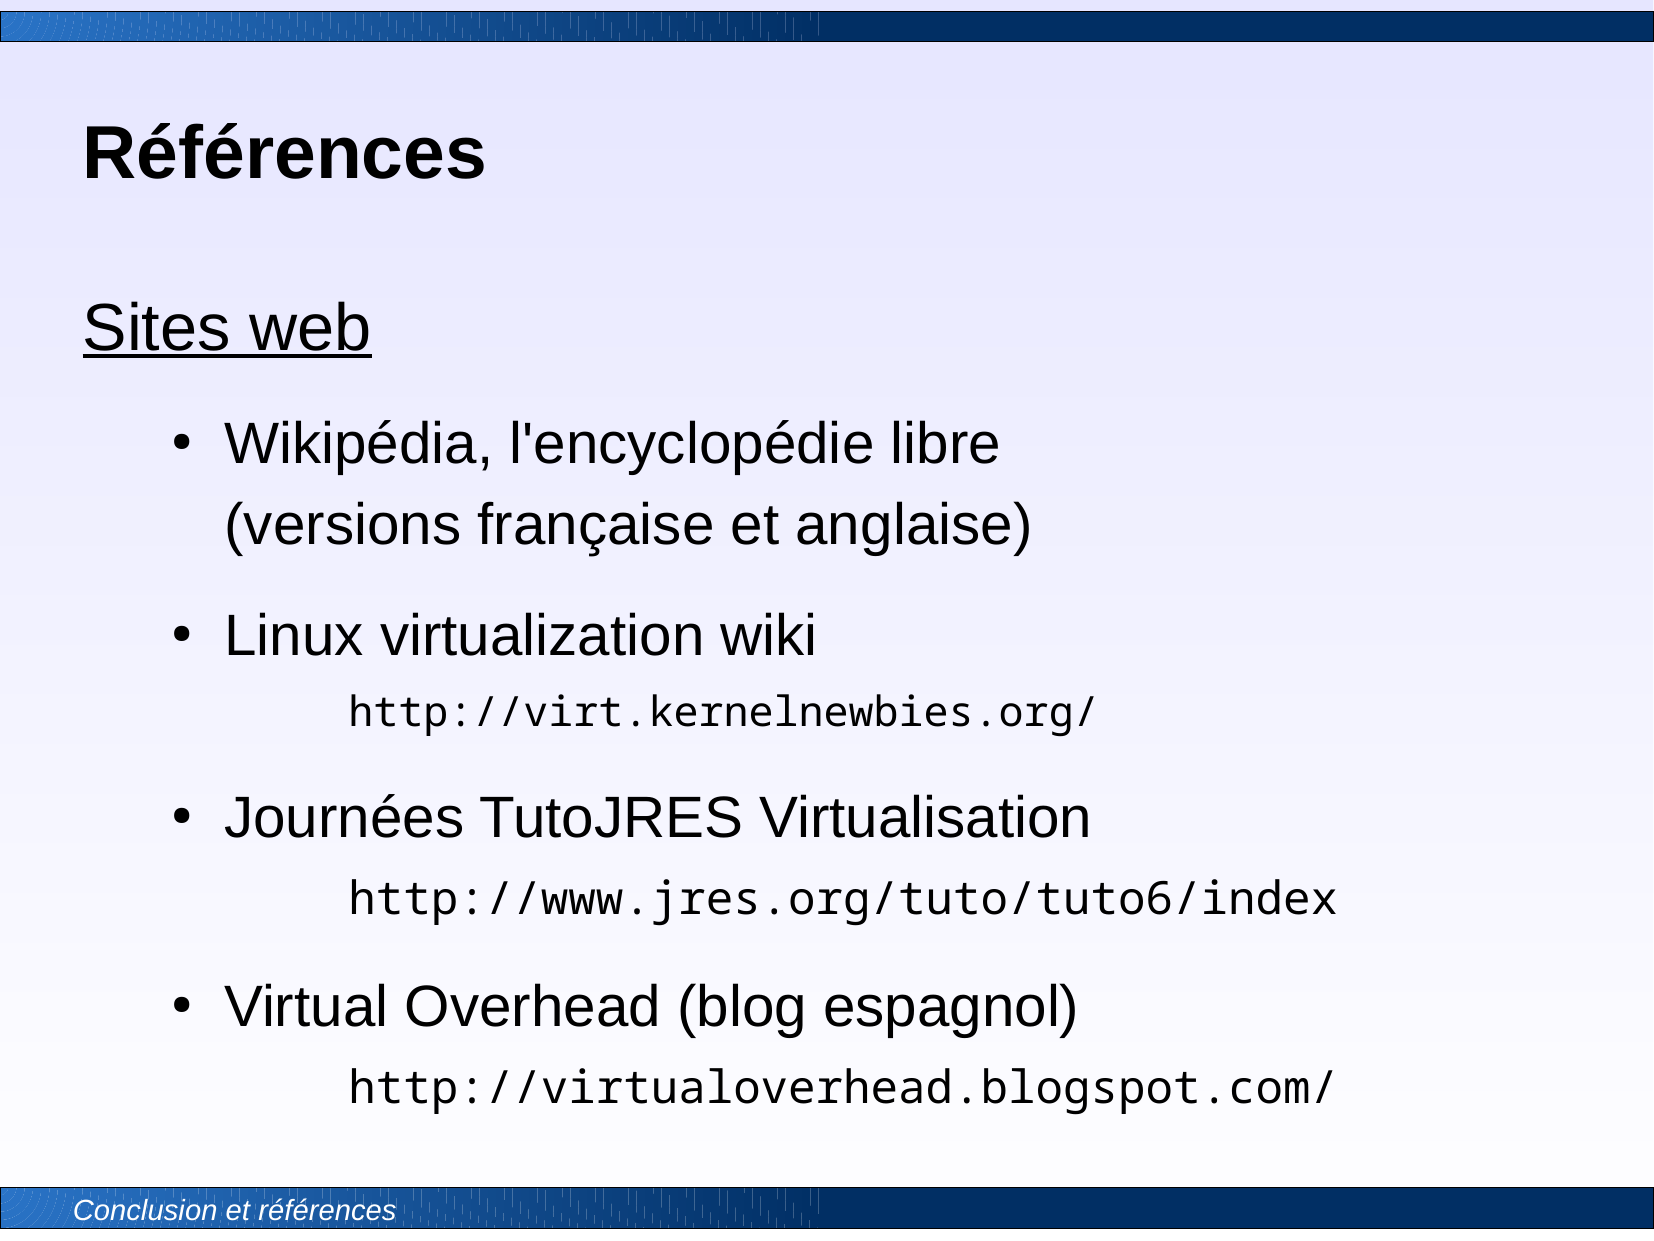

# Références
Sites web
Wikipédia, l'encyclopédie libre
(versions française et anglaise)
Linux virtualization wiki
http://virt.kernelnewbies.org/
Journées TutoJRES Virtualisation
http://www.jres.org/tuto/tuto6/index
Virtual Overhead (blog espagnol)
http://virtualoverhead.blogspot.com/
Conclusion et références